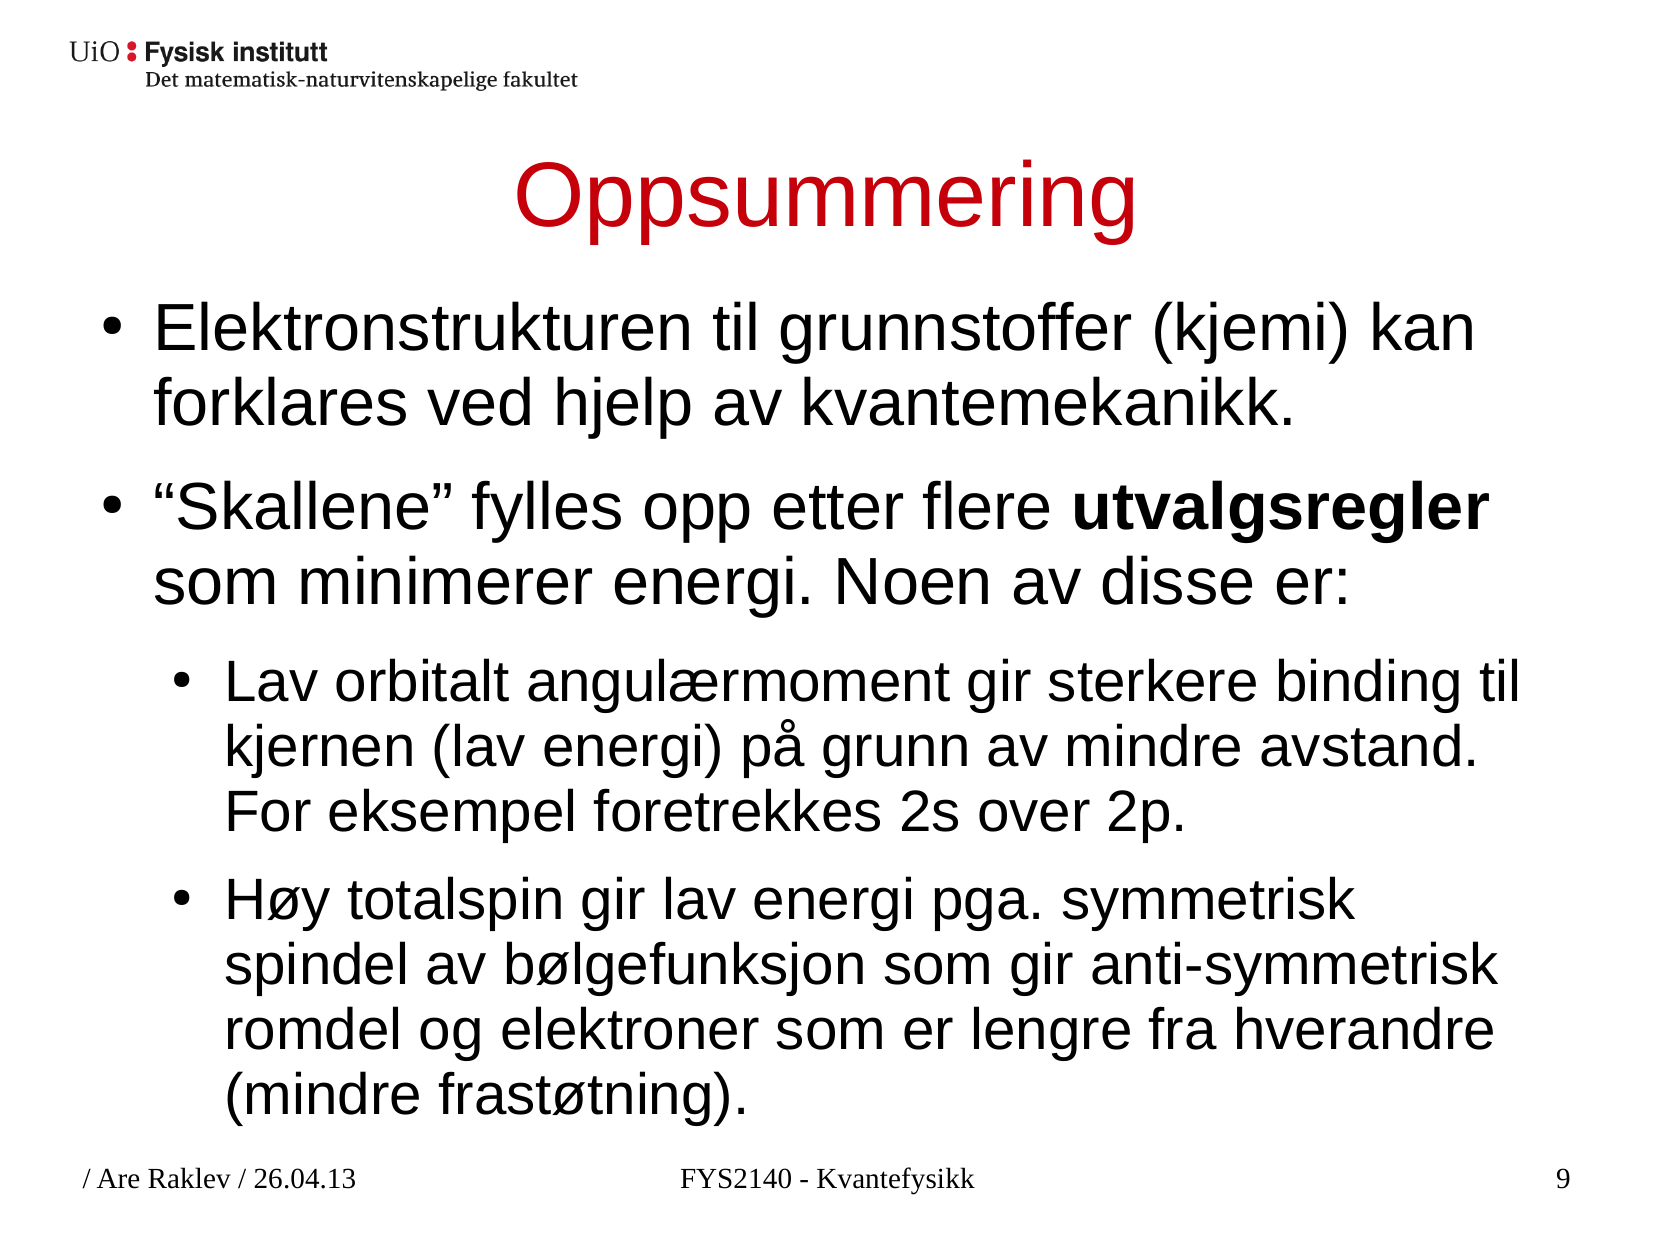

# Oppsummering
Elektronstrukturen til grunnstoffer (kjemi) kan forklares ved hjelp av kvantemekanikk.
“Skallene” fylles opp etter flere utvalgsregler som minimerer energi. Noen av disse er:
Lav orbitalt angulærmoment gir sterkere binding til kjernen (lav energi) på grunn av mindre avstand. For eksempel foretrekkes 2s over 2p.
Høy totalspin gir lav energi pga. symmetrisk spindel av bølgefunksjon som gir anti-symmetrisk romdel og elektroner som er lengre fra hverandre (mindre frastøtning).
/ Are Raklev / 26.04.13
FYS2140 - Kvantefysikk
9